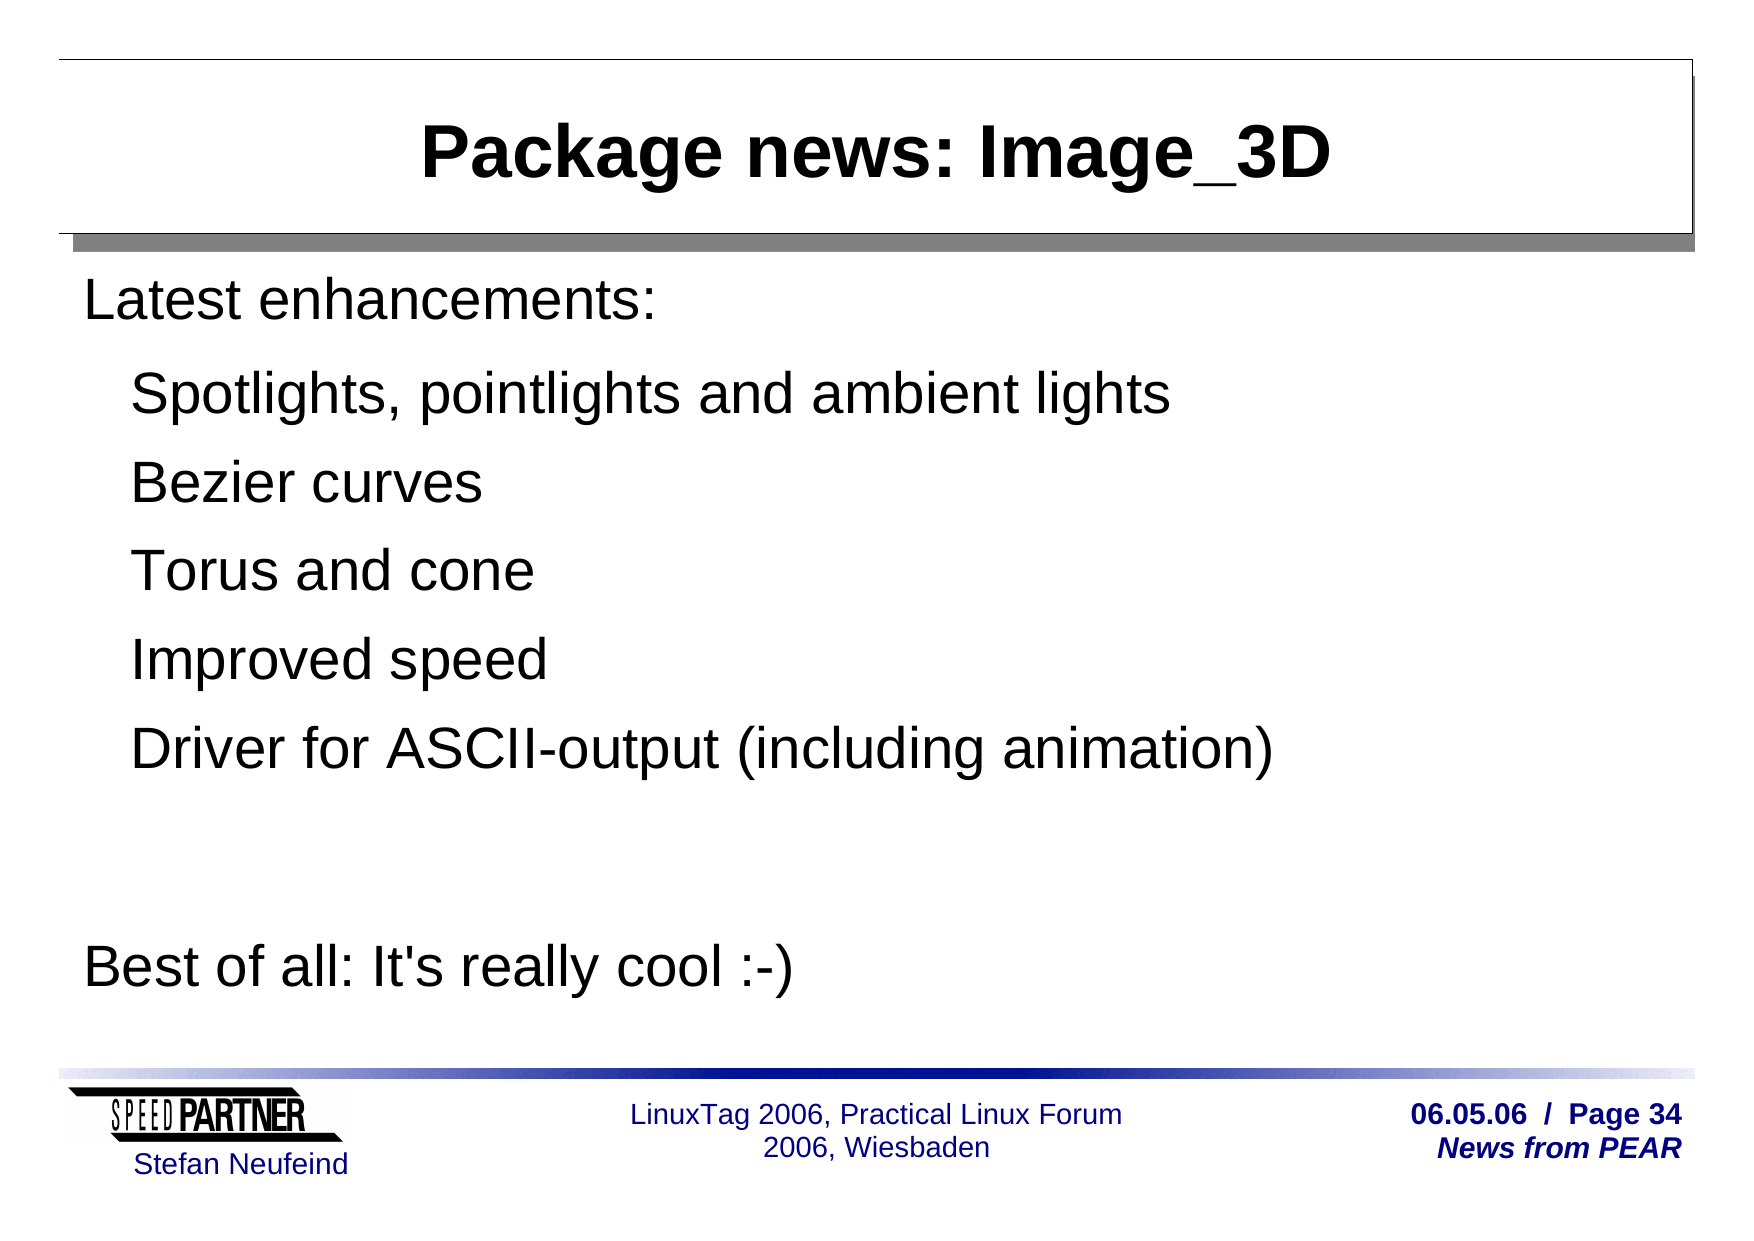

# Package news: Image_3D
Latest enhancements:
Spotlights, pointlights and ambient lights
Bezier curves
Torus and cone
Improved speed
Driver for ASCII-output (including animation)
Best of all: It's really cool :-)